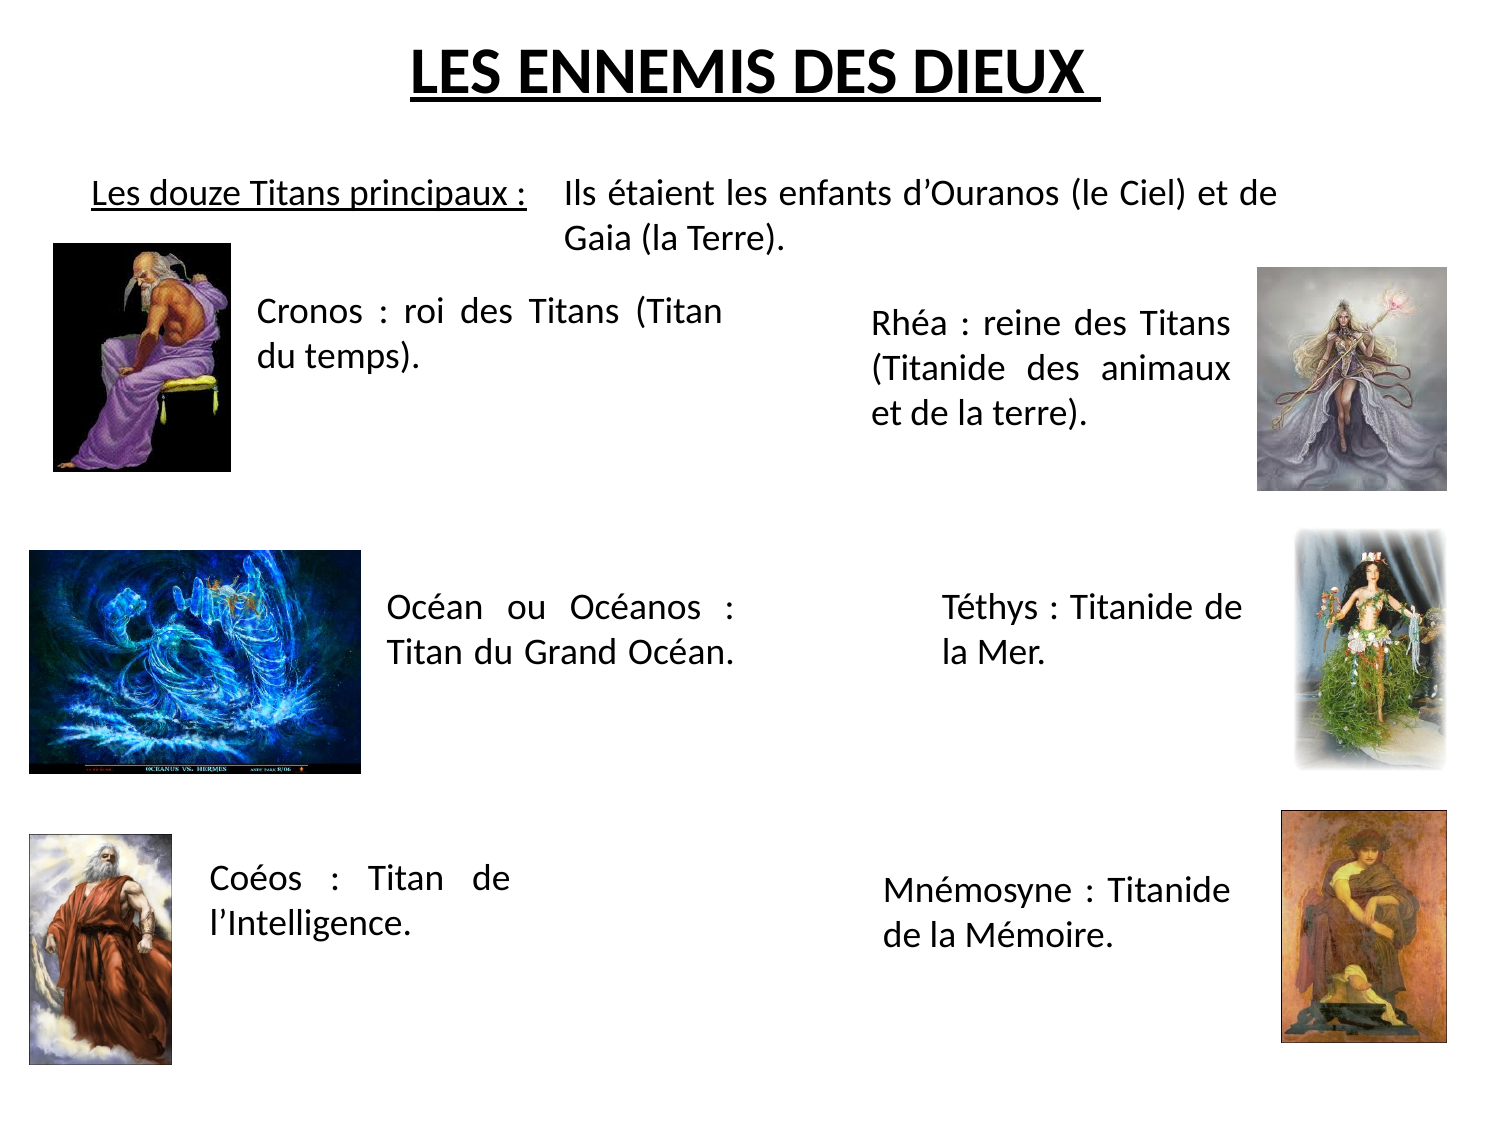

LES ENNEMIS DES DIEUX
Les douze Titans principaux :
Ils étaient les enfants d’Ouranos (le Ciel) et de Gaia (la Terre).
Cronos : roi des Titans (Titan du temps).
Rhéa : reine des Titans (Titanide des animaux et de la terre).
Océan ou Océanos : Titan du Grand Océan.
Téthys : Titanide de la Mer.
Coéos : Titan de l’Intelligence.
Mnémosyne : Titanide de la Mémoire.